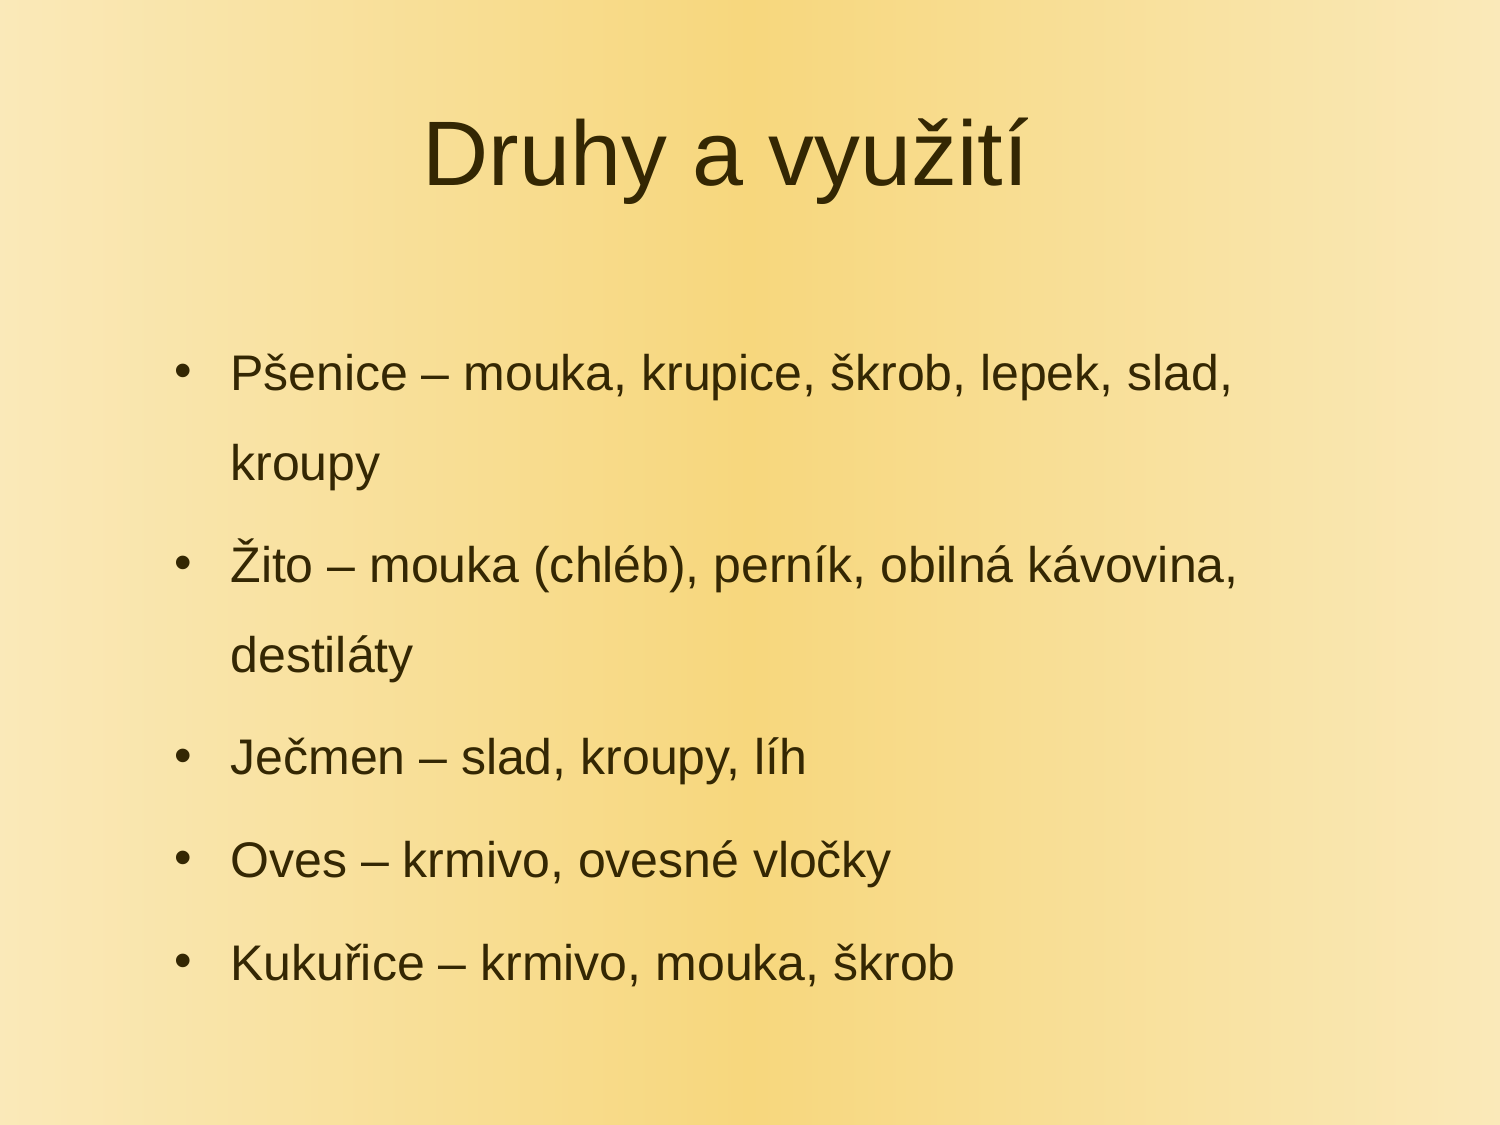

# Druhy a využití
Pšenice – mouka, krupice, škrob, lepek, slad, kroupy
Žito – mouka (chléb), perník, obilná kávovina, destiláty
Ječmen – slad, kroupy, líh
Oves – krmivo, ovesné vločky
Kukuřice – krmivo, mouka, škrob